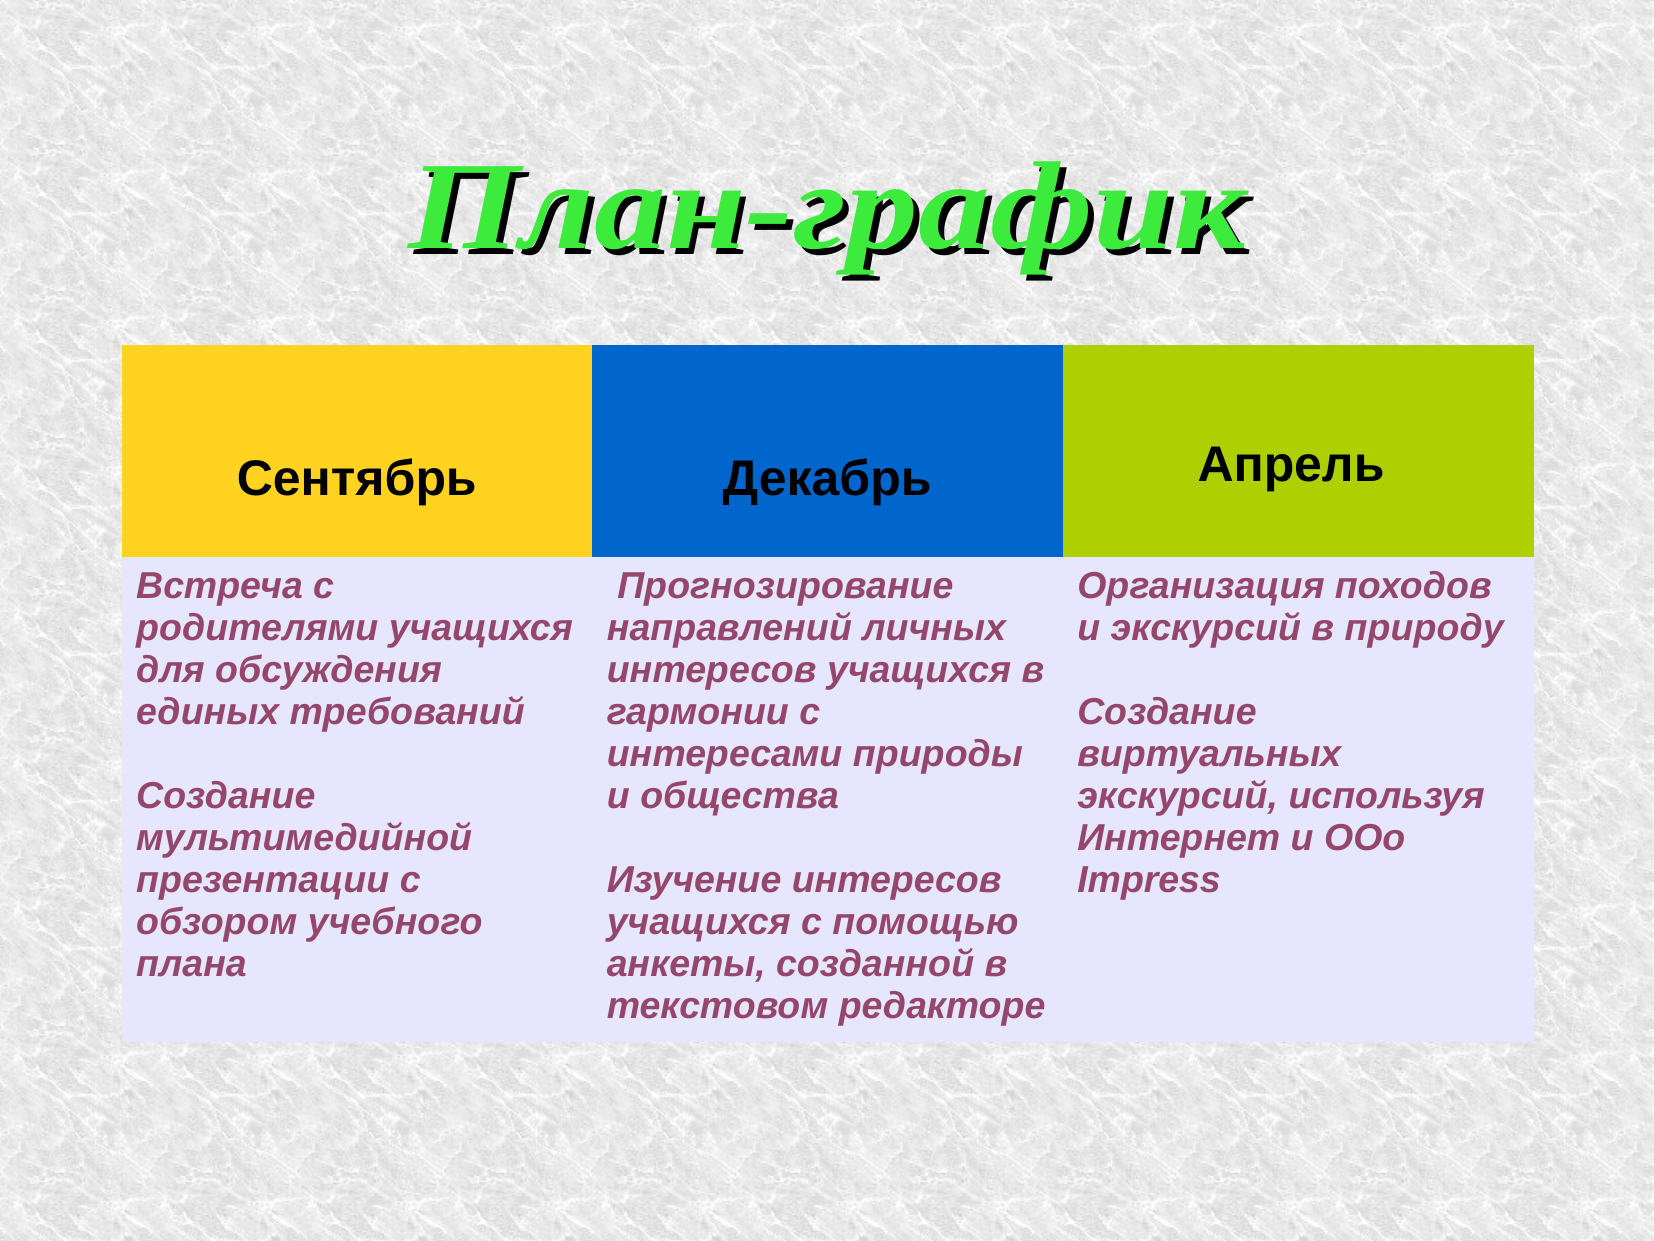

# План-график
| Сентябрь | Декабрь | Апрель |
| --- | --- | --- |
| Встреча с родителями учащихся для обсуждения единых требований Создание мультимедийной презентации с обзором учебного плана | Прогнозирование направлений личных интересов учащихся в гармонии с интересами природы и общества Изучение интересов учащихся с помощью анкеты, созданной в текстовом редакторе | Организация походов и экскурсий в природу Создание виртуальных экскурсий, используя Интернет и OOo Impress |